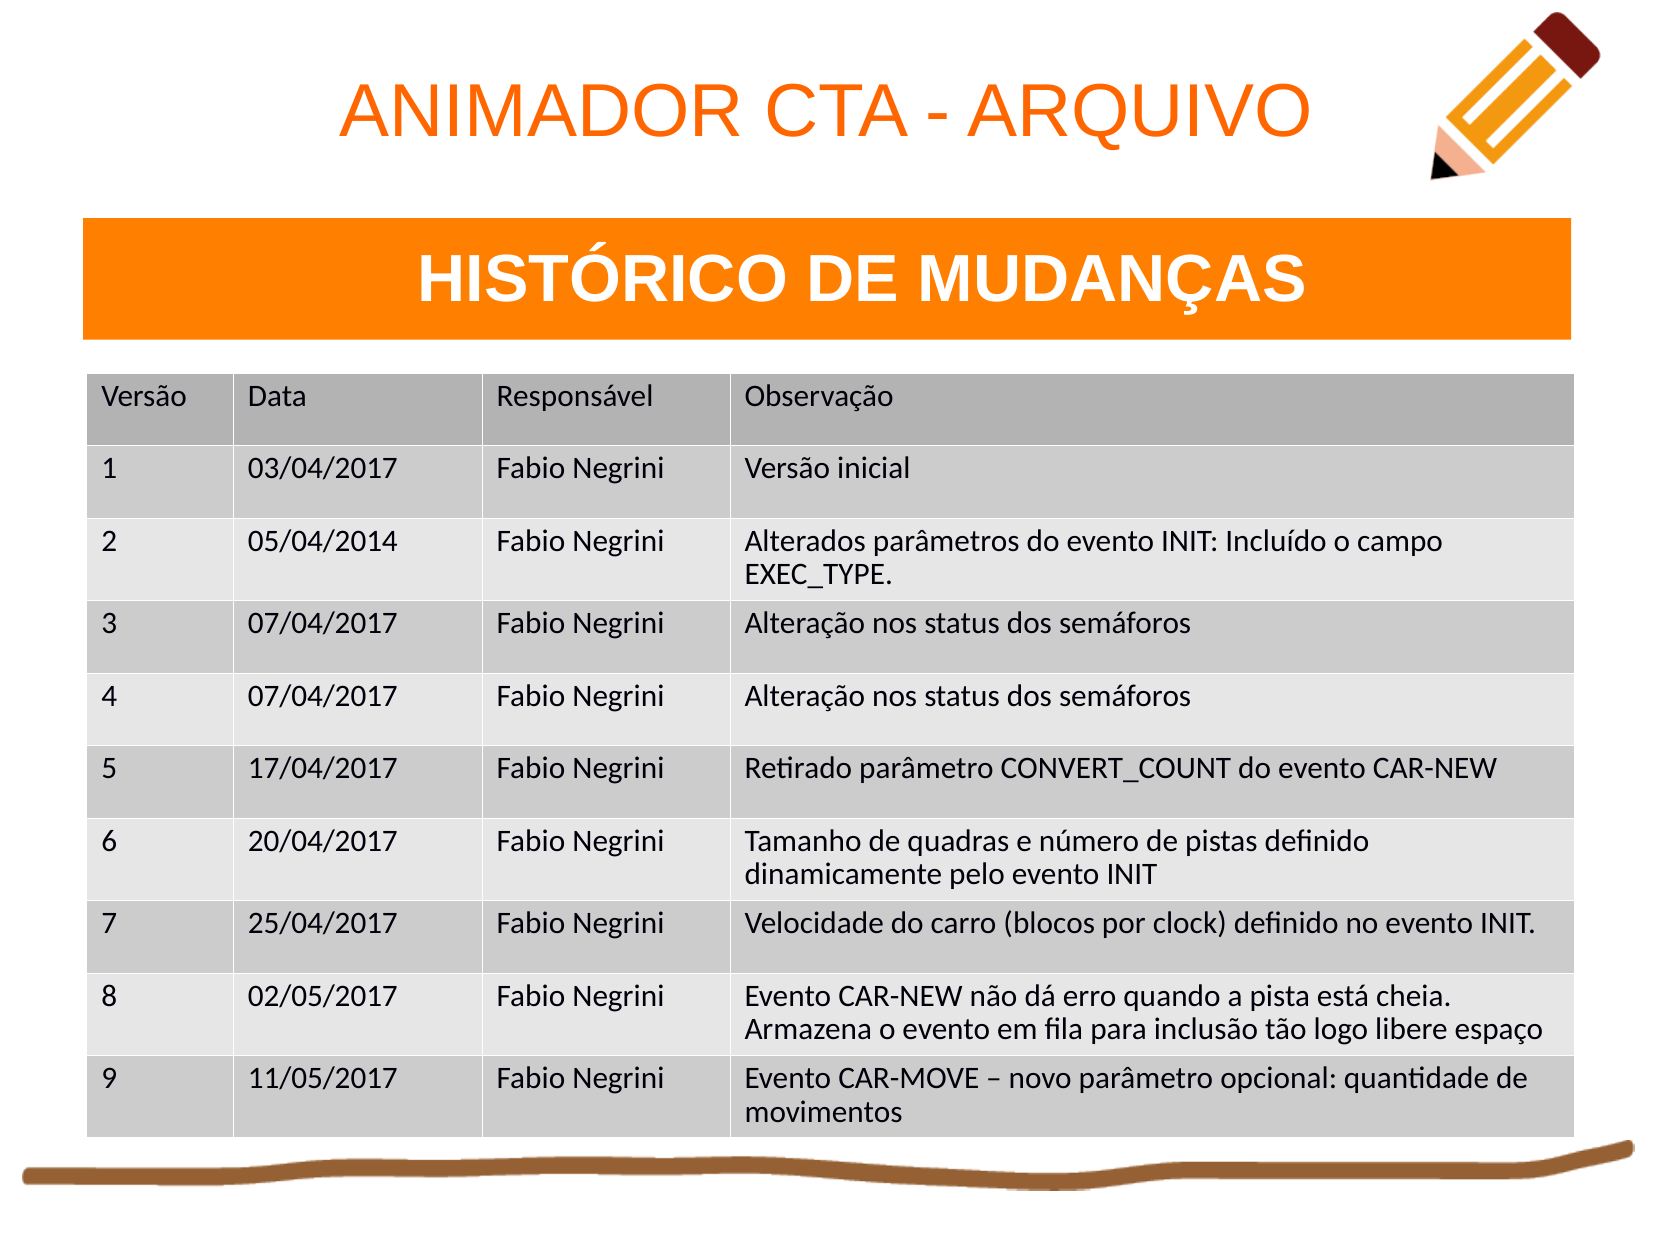

# ANIMADOR CTA - ARQUIVO
HISTÓRICO DE MUDANÇAS
| Versão | Data | Responsável | Observação |
| --- | --- | --- | --- |
| 1 | 03/04/2017 | Fabio Negrini | Versão inicial |
| 2 | 05/04/2014 | Fabio Negrini | Alterados parâmetros do evento INIT: Incluído o campo EXEC\_TYPE. |
| 3 | 07/04/2017 | Fabio Negrini | Alteração nos status dos semáforos |
| 4 | 07/04/2017 | Fabio Negrini | Alteração nos status dos semáforos |
| 5 | 17/04/2017 | Fabio Negrini | Retirado parâmetro CONVERT\_COUNT do evento CAR-NEW |
| 6 | 20/04/2017 | Fabio Negrini | Tamanho de quadras e número de pistas definido dinamicamente pelo evento INIT |
| 7 | 25/04/2017 | Fabio Negrini | Velocidade do carro (blocos por clock) definido no evento INIT. |
| 8 | 02/05/2017 | Fabio Negrini | Evento CAR-NEW não dá erro quando a pista está cheia. Armazena o evento em fila para inclusão tão logo libere espaço |
| 9 | 11/05/2017 | Fabio Negrini | Evento CAR-MOVE – novo parâmetro opcional: quantidade de movimentos |